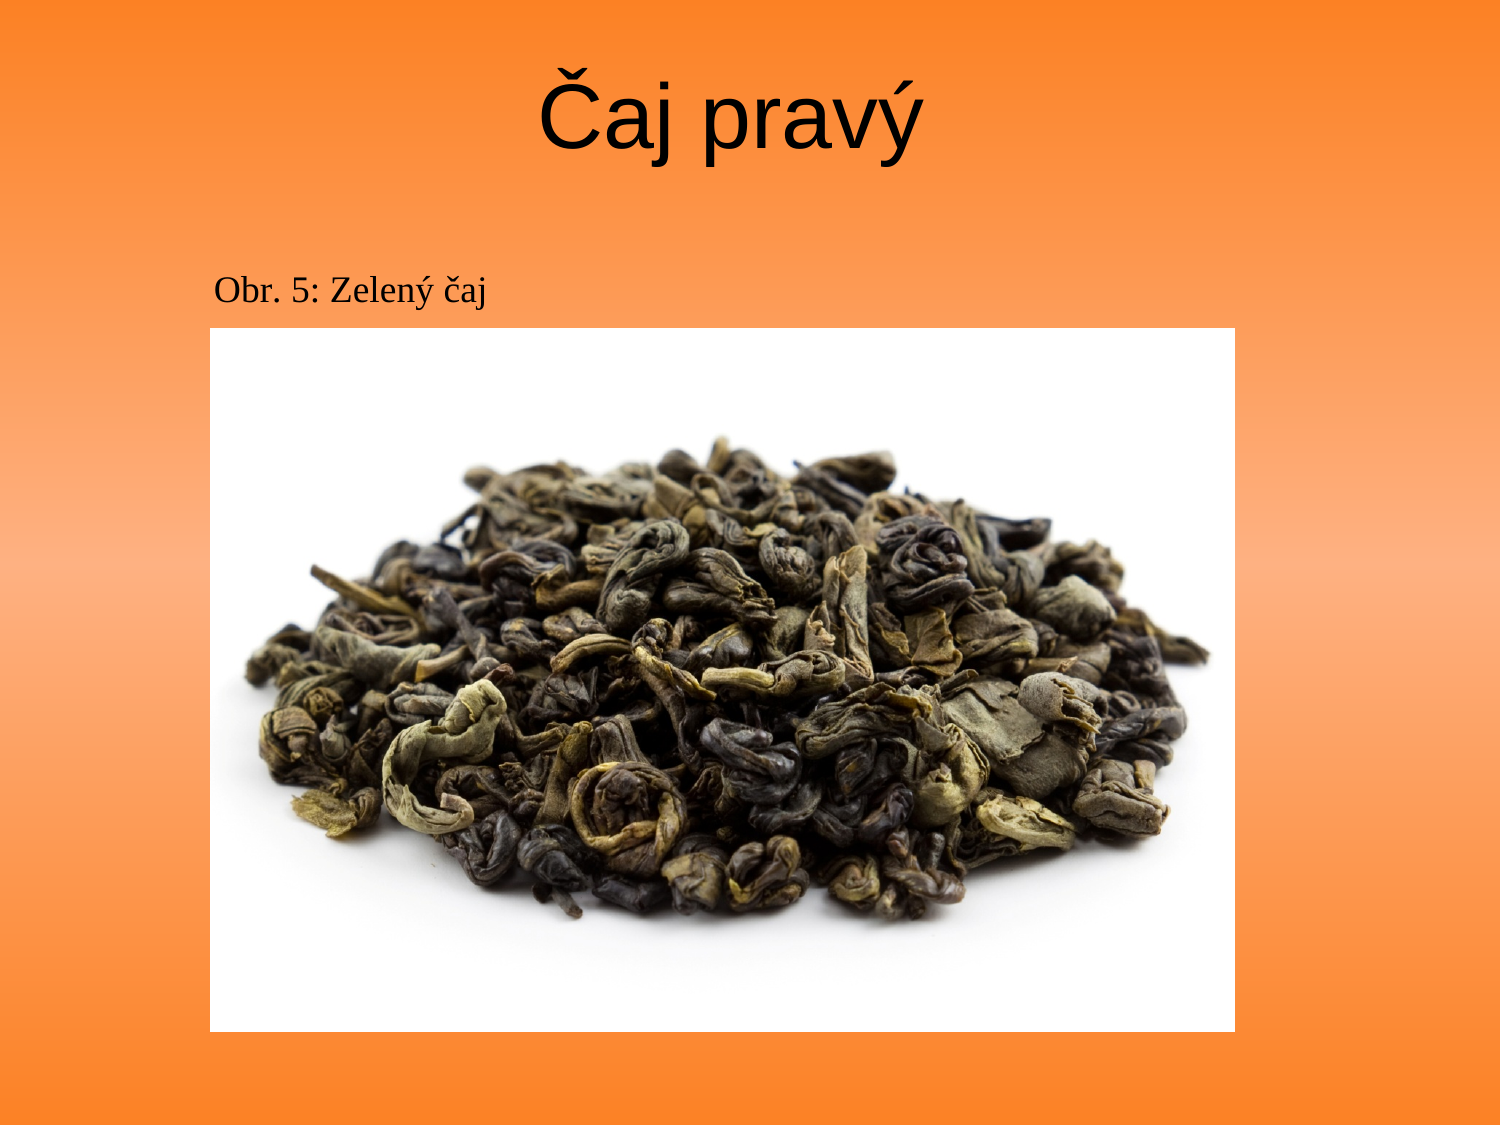

# Čaj pravý
Obr. 5: Zelený čaj